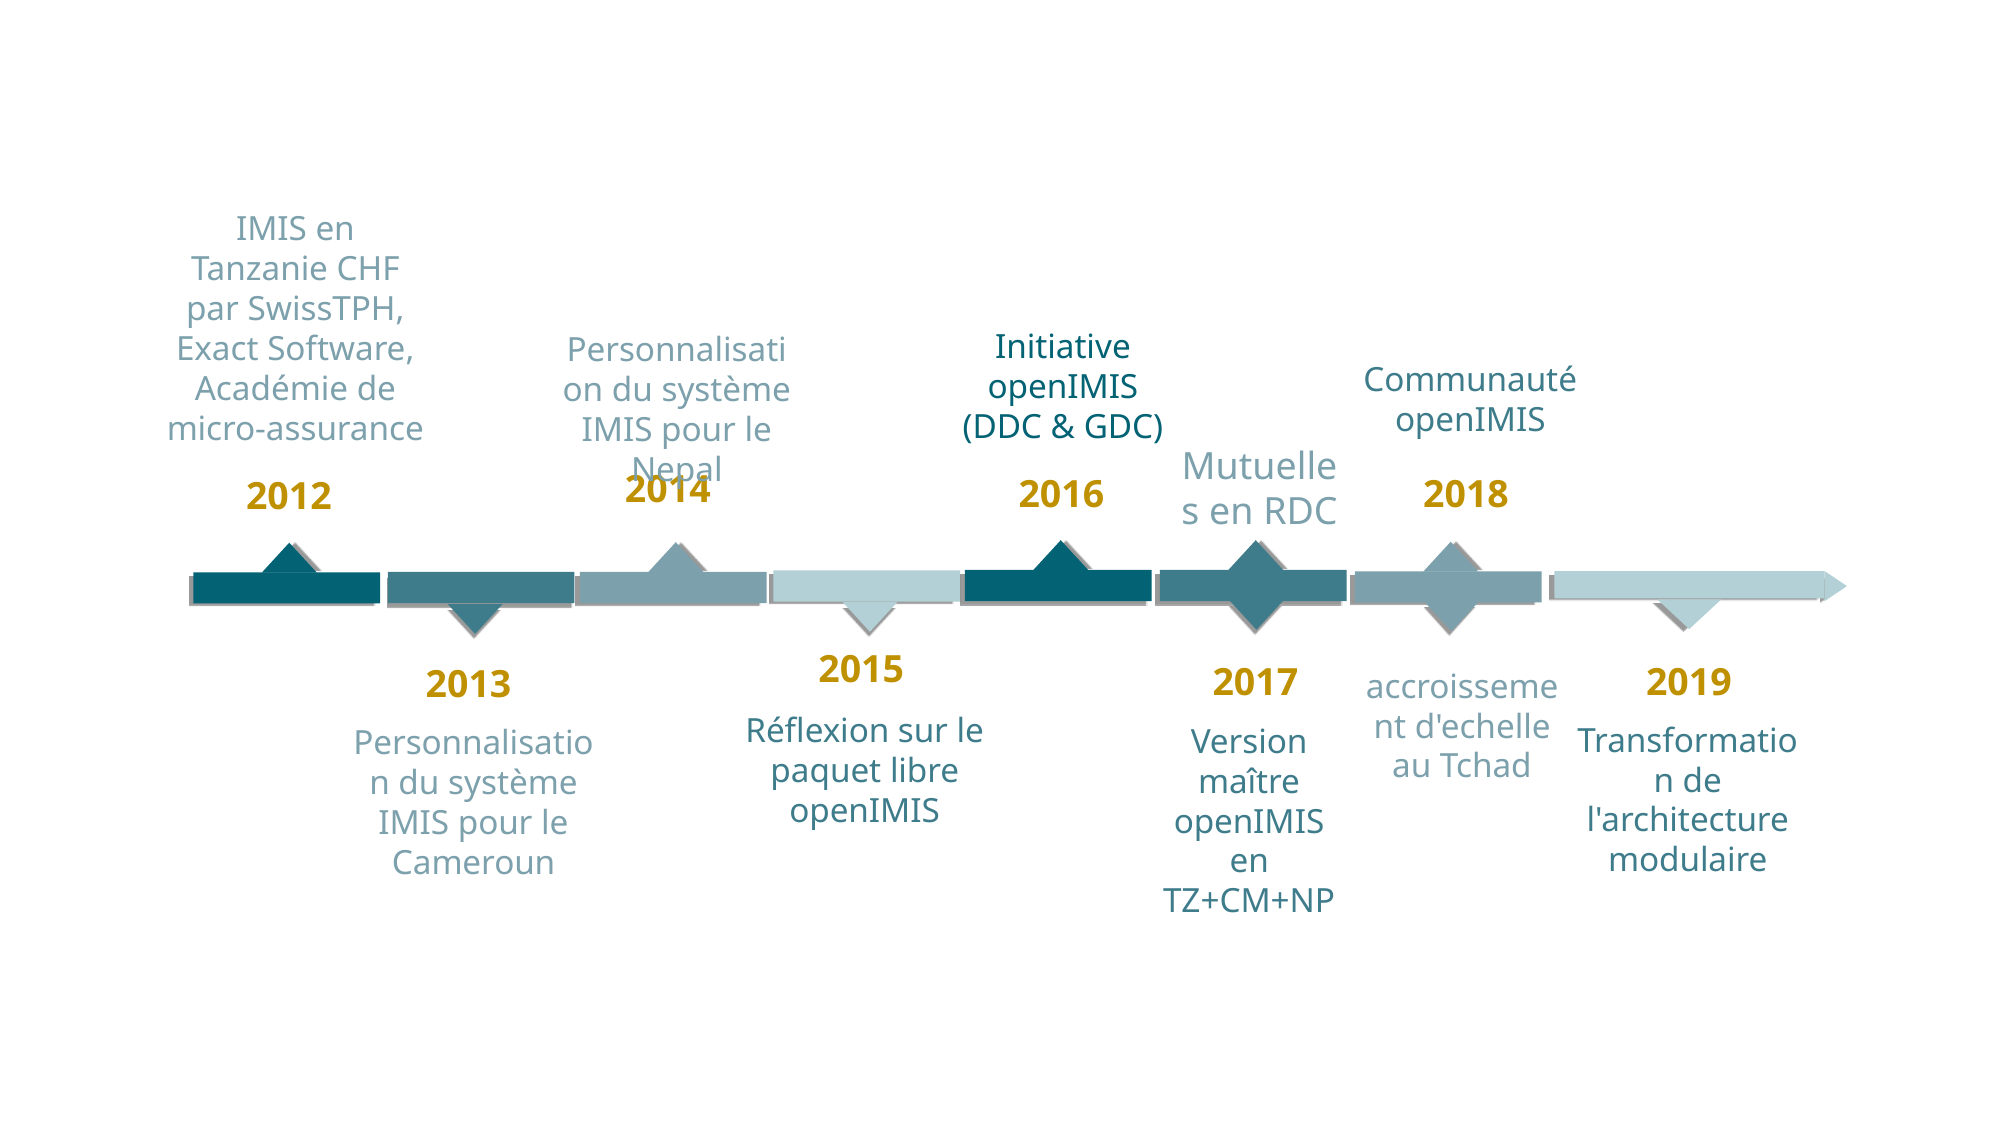

IMIS en Tanzanie CHF
par SwissTPH, Exact Software,
Académie de micro-assurance
Initiative openIMIS
(DDC & GDC)
Personnalisation du système IMIS pour le Nepal
Communauté openIMIS
Mutuelles en RDC
2014
2016
2018
2012
2015
2017
2019
2013
accroissement d'echelle au Tchad
Réflexion sur le paquet libre openIMIS
Transformation de l'architecture modulaire
Version maître openIMIS en TZ+CM+NP
Personnalisation du système IMIS pour le Cameroun